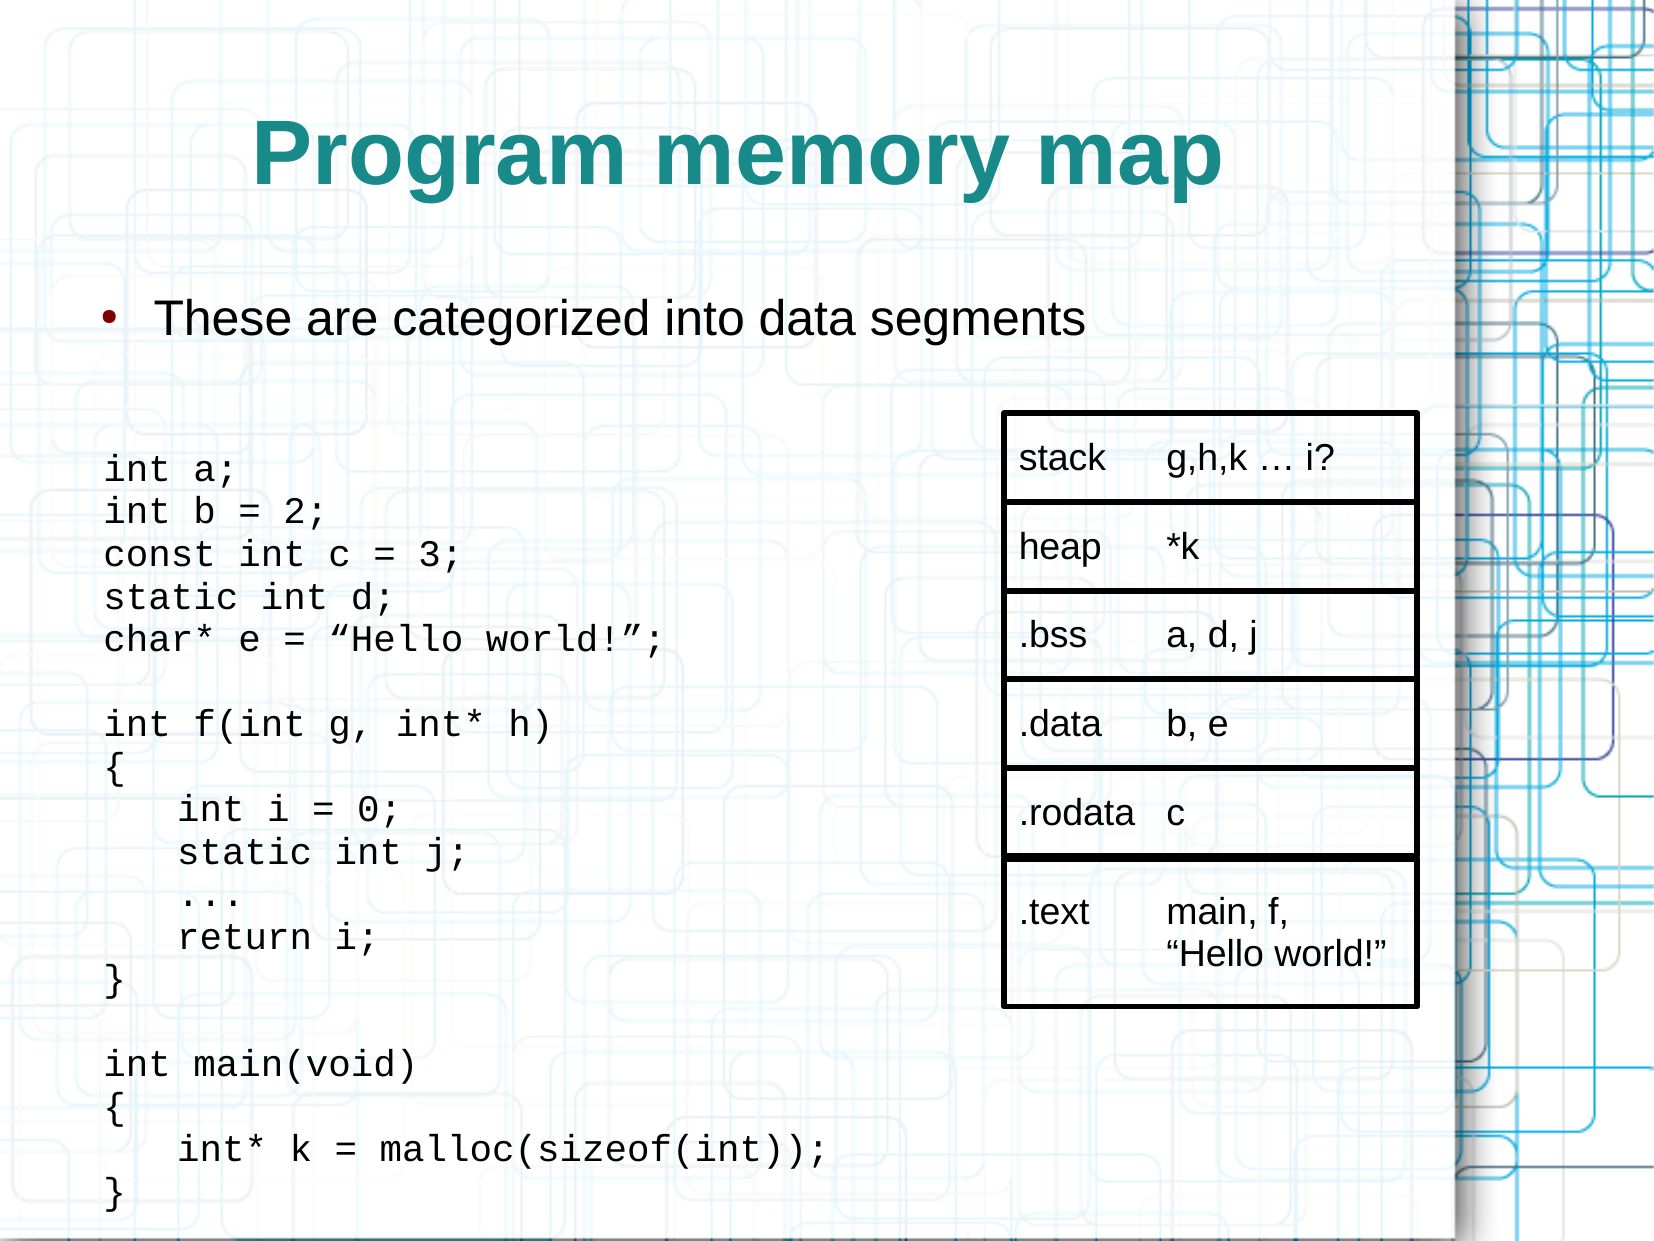

# Program memory map
These are categorized into data segments
stack	g,h,k … i?
int a;
int b = 2;
const int c = 3;
static int d;
char* e = “Hello world!”;
int f(int g, int* h)
{
	int i = 0;
	static int j;
	...
	return i;
}
int main(void)
{
	int* k = malloc(sizeof(int));
}
heap 	*k
.bss		a, d, j
.data	b, e
.rodata	c
.text		main, f,
		“Hello world!”